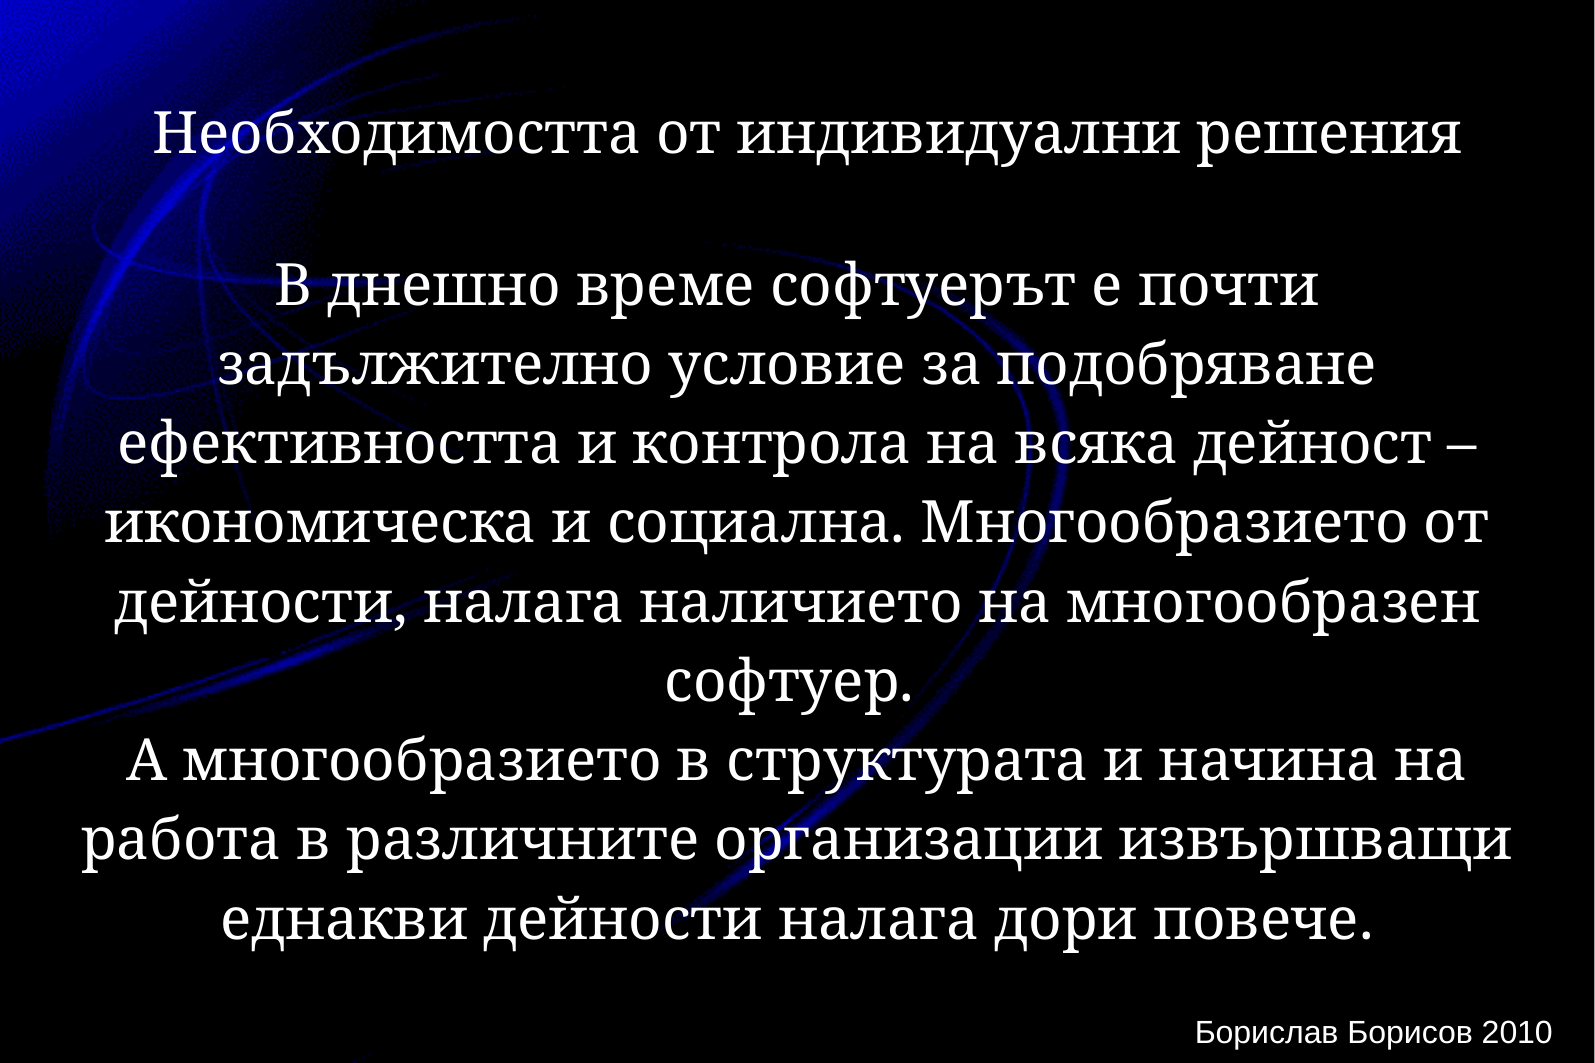

# Необходимостта от индивидуални решения
В днешно време софтуерът е почти задължително условие за подобряване ефективността и контрола на всяка дейност – икономическа и социална. Многообразието от дейности, налага наличието на многообразен софтуер.
А многообразието в структурата и начина на работа в различните организации извършващи еднакви дейности налага дори повече.
Борислав Борисов 2010